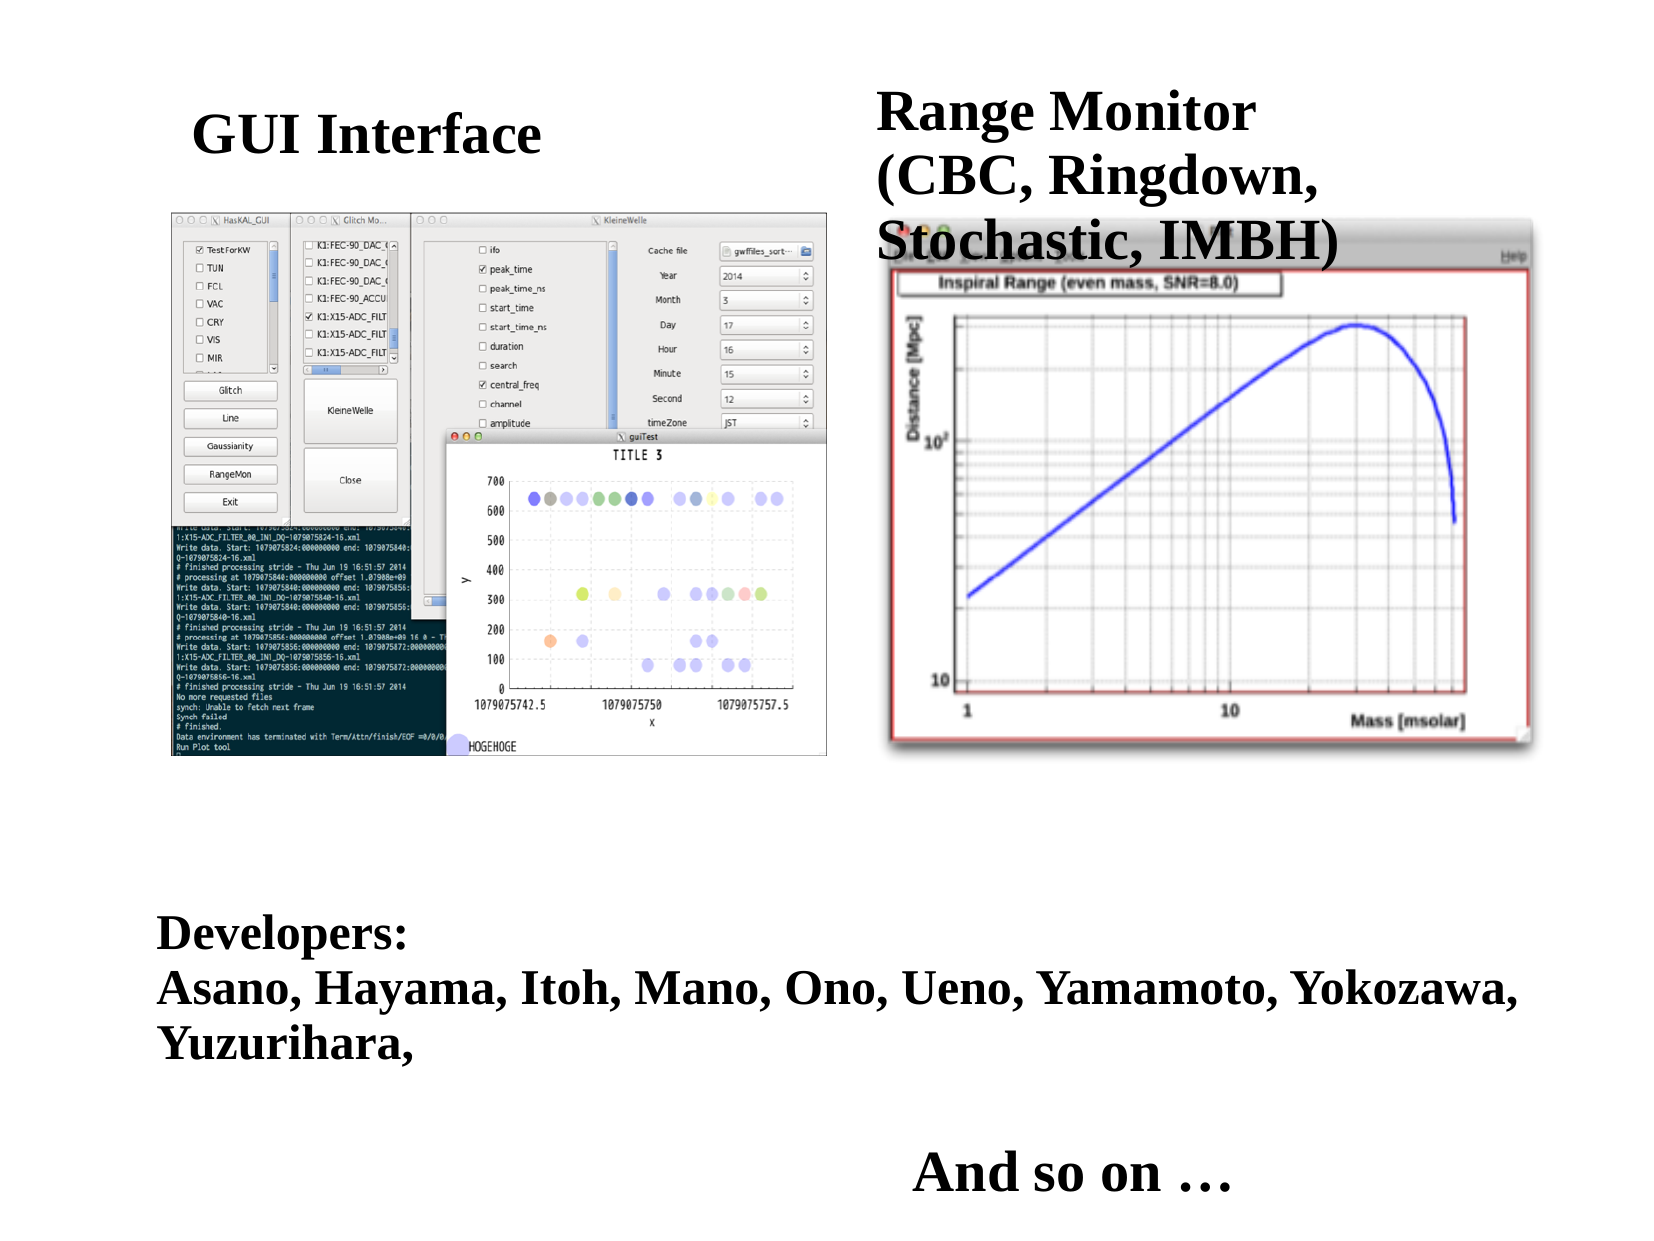

Range Monitor
(CBC, Ringdown, Stochastic, IMBH)
GUI Interface
Developers:
Asano, Hayama, Itoh, Mano, Ono, Ueno, Yamamoto, Yokozawa, Yuzurihara,
And so on …